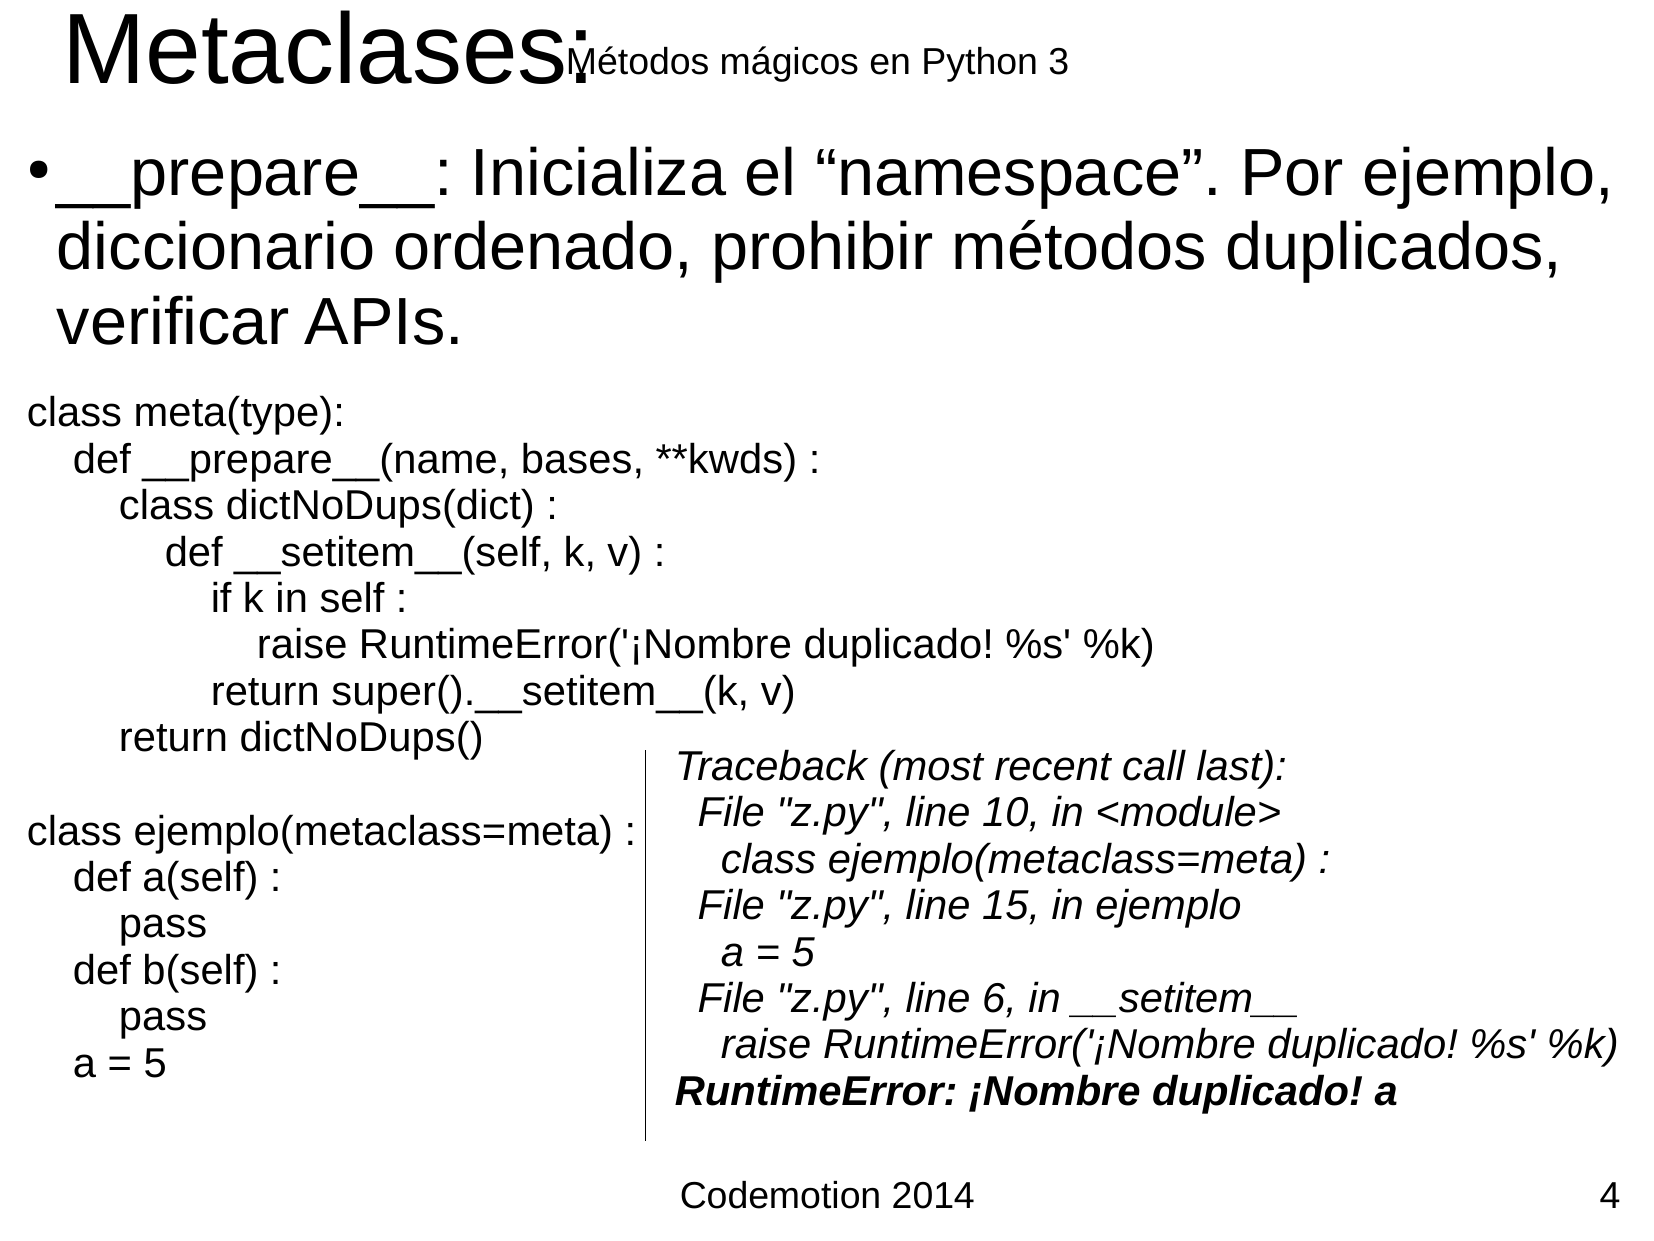

# Metaclases:
__prepare__: Inicializa el “namespace”. Por ejemplo, diccionario ordenado, prohibir métodos duplicados, verificar APIs.
class meta(type):
 def __prepare__(name, bases, **kwds) :
 class dictNoDups(dict) :
 def __setitem__(self, k, v) :
 if k in self :
 raise RuntimeError('¡Nombre duplicado! %s' %k)
 return super().__setitem__(k, v)
 return dictNoDups()
class ejemplo(metaclass=meta) :
 def a(self) :
 pass
 def b(self) :
 pass
 a = 5
Métodos mágicos en Python 3
Traceback (most recent call last):
 File "z.py", line 10, in <module>
 class ejemplo(metaclass=meta) :
 File "z.py", line 15, in ejemplo
 a = 5
 File "z.py", line 6, in __setitem__
 raise RuntimeError('¡Nombre duplicado! %s' %k)
RuntimeError: ¡Nombre duplicado! a
Codemotion 2014
4